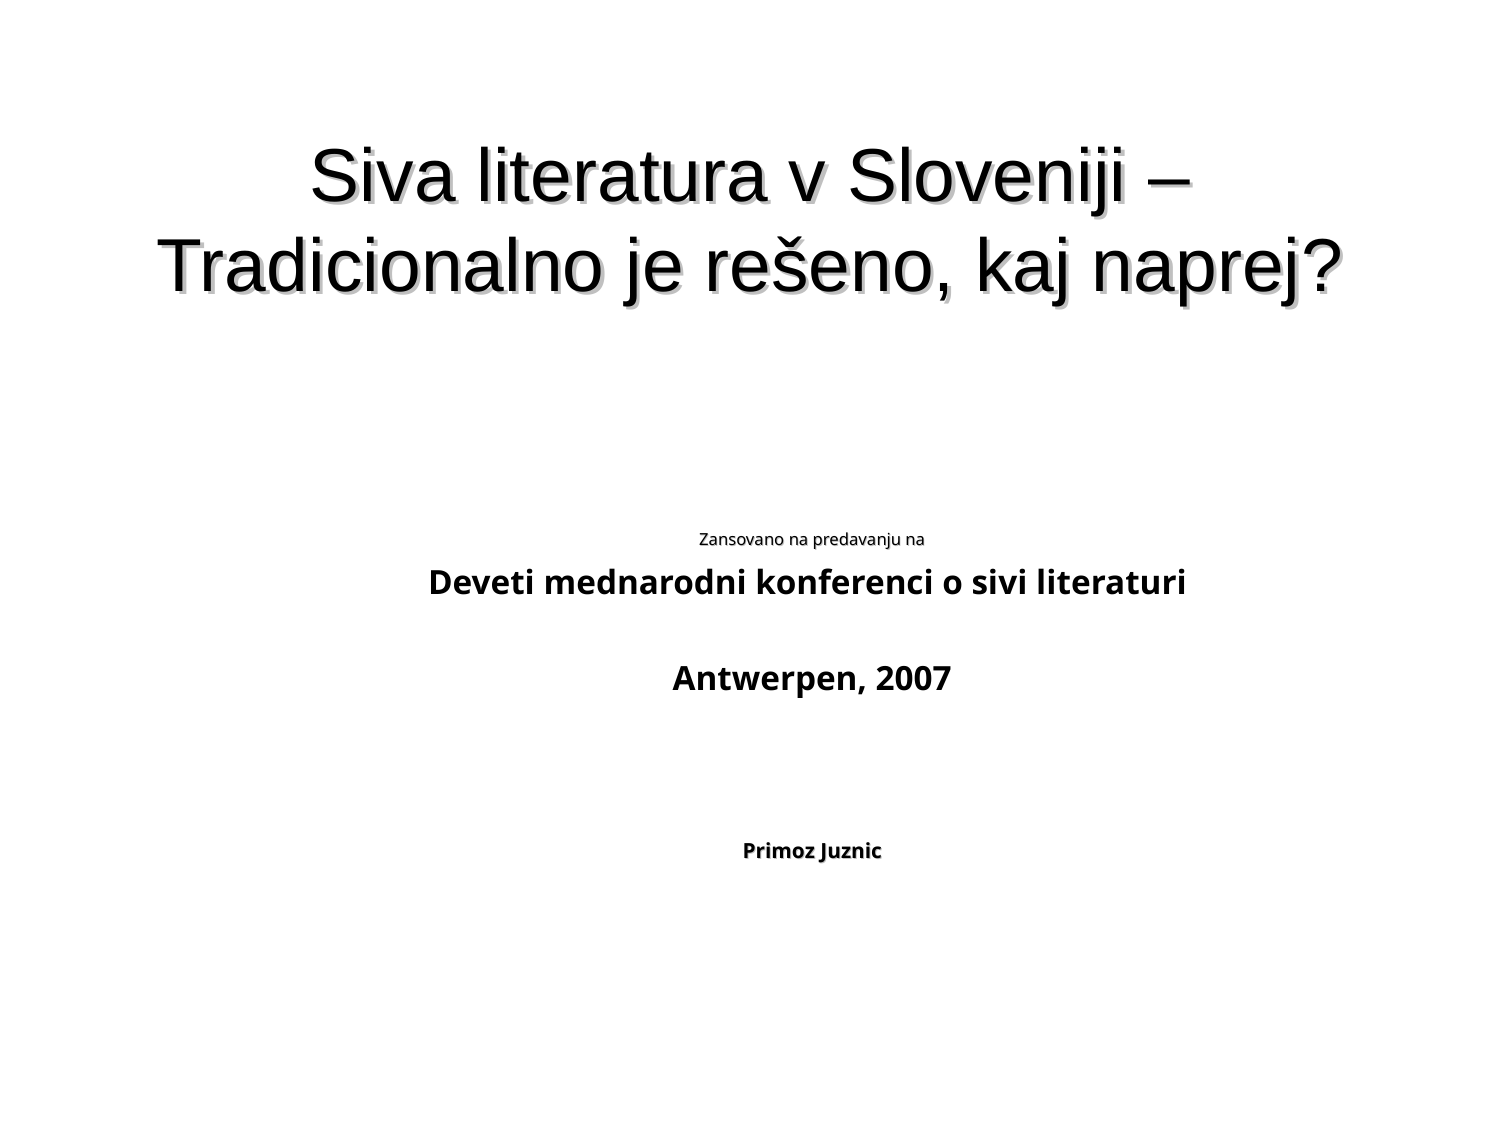

# Siva literatura v Sloveniji – Tradicionalno je rešeno, kaj naprej?
Zansovano na predavanju na
Deveti mednarodni konferenci o sivi literaturi
Antwerpen, 2007
Primoz Juznic